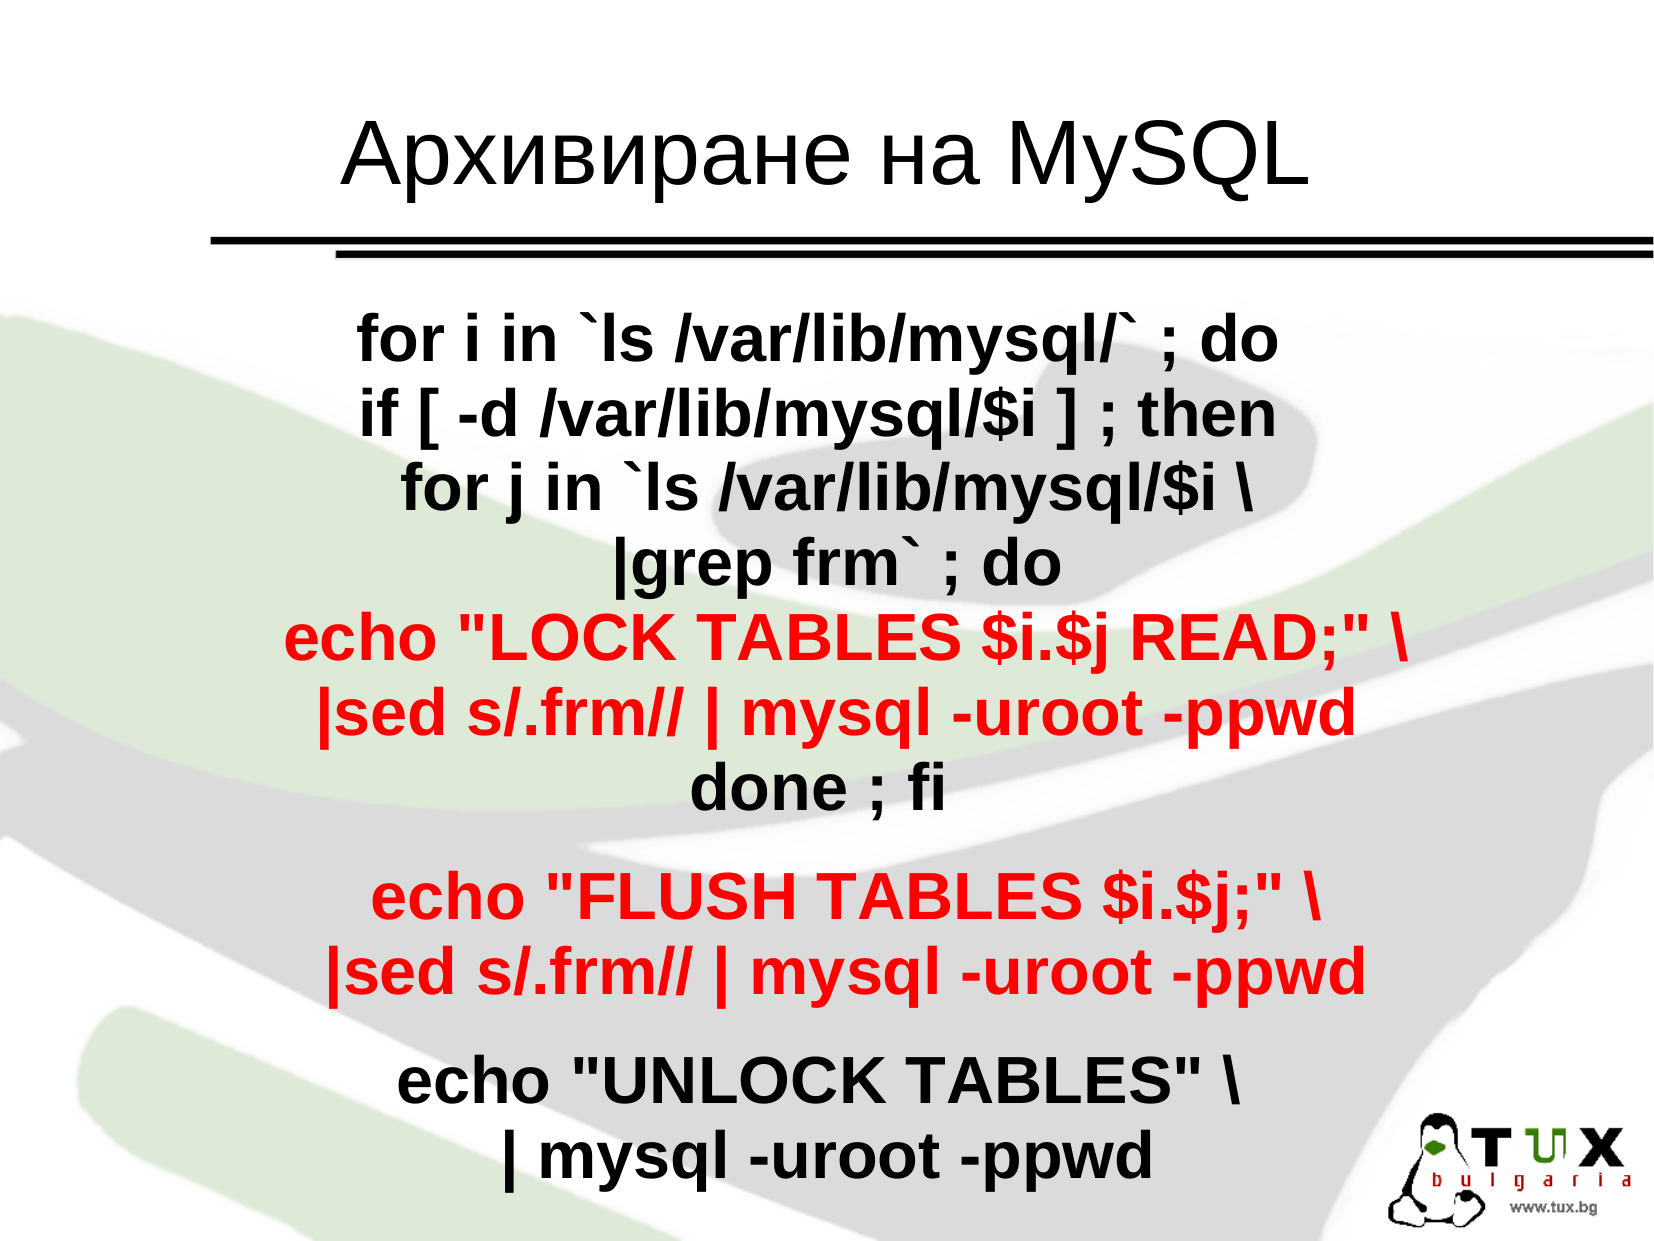

# Архивиране на MySQL
for i in `ls /var/lib/mysql/` ; do
if [ -d /var/lib/mysql/$i ] ; then
 for j in `ls /var/lib/mysql/$i \
 |grep frm` ; do
 echo "LOCK TABLES $i.$j READ;" \
 |sed s/.frm// | mysql -uroot -ppwd
done ; fi
 echo "FLUSH TABLES $i.$j;" \
 |sed s/.frm// | mysql -uroot -ppwd
echo "UNLOCK TABLES" \
 | mysql -uroot -ppwd